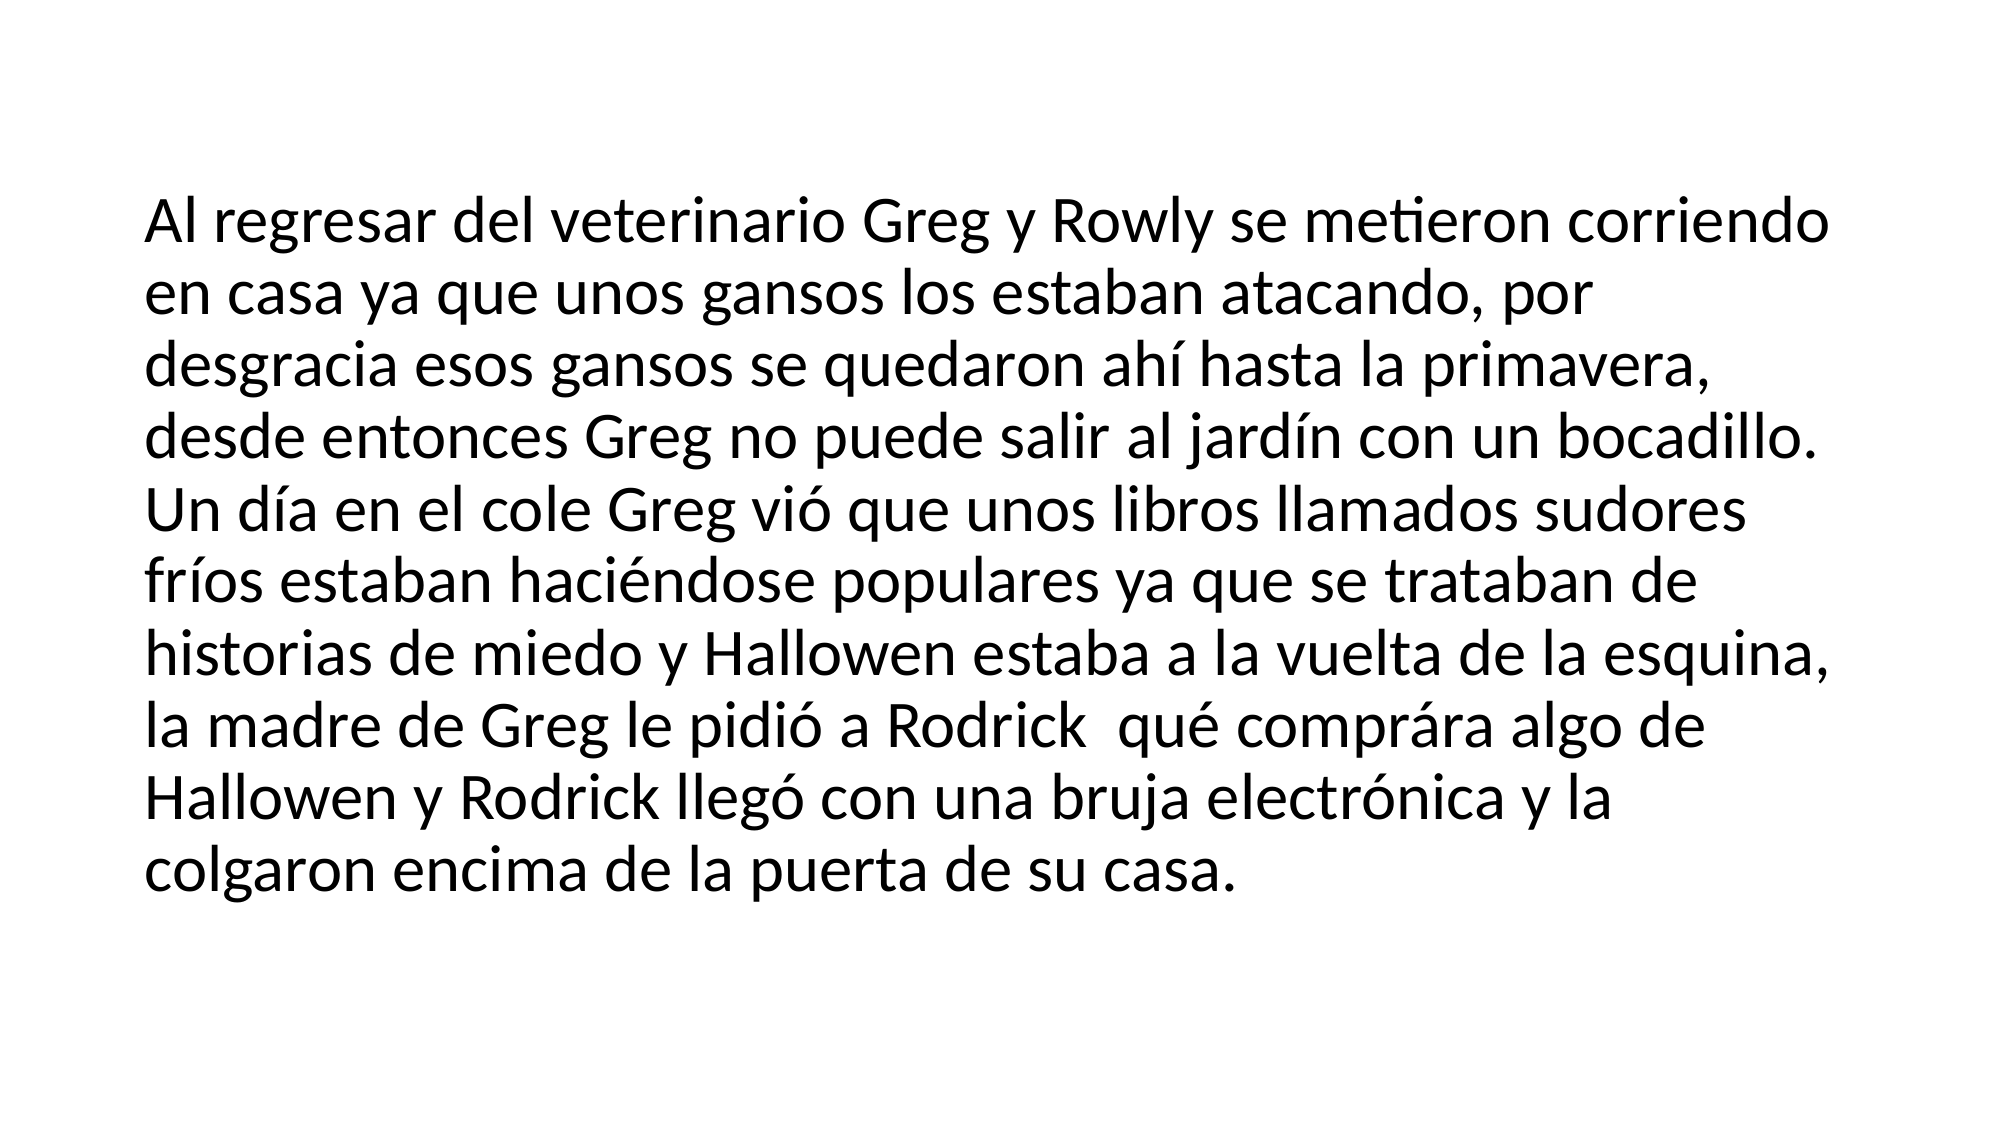

# Al regresar del veterinario Greg y Rowly se metieron corriendo en casa ya que unos gansos los estaban atacando, por desgracia esos gansos se quedaron ahí hasta la primavera, desde entonces Greg no puede salir al jardín con un bocadillo. Un día en el cole Greg vió que unos libros llamados sudores fríos estaban haciéndose populares ya que se trataban de historias de miedo y Hallowen estaba a la vuelta de la esquina, la madre de Greg le pidió a Rodrick qué comprára algo de Hallowen y Rodrick llegó con una bruja electrónica y la colgaron encima de la puerta de su casa.